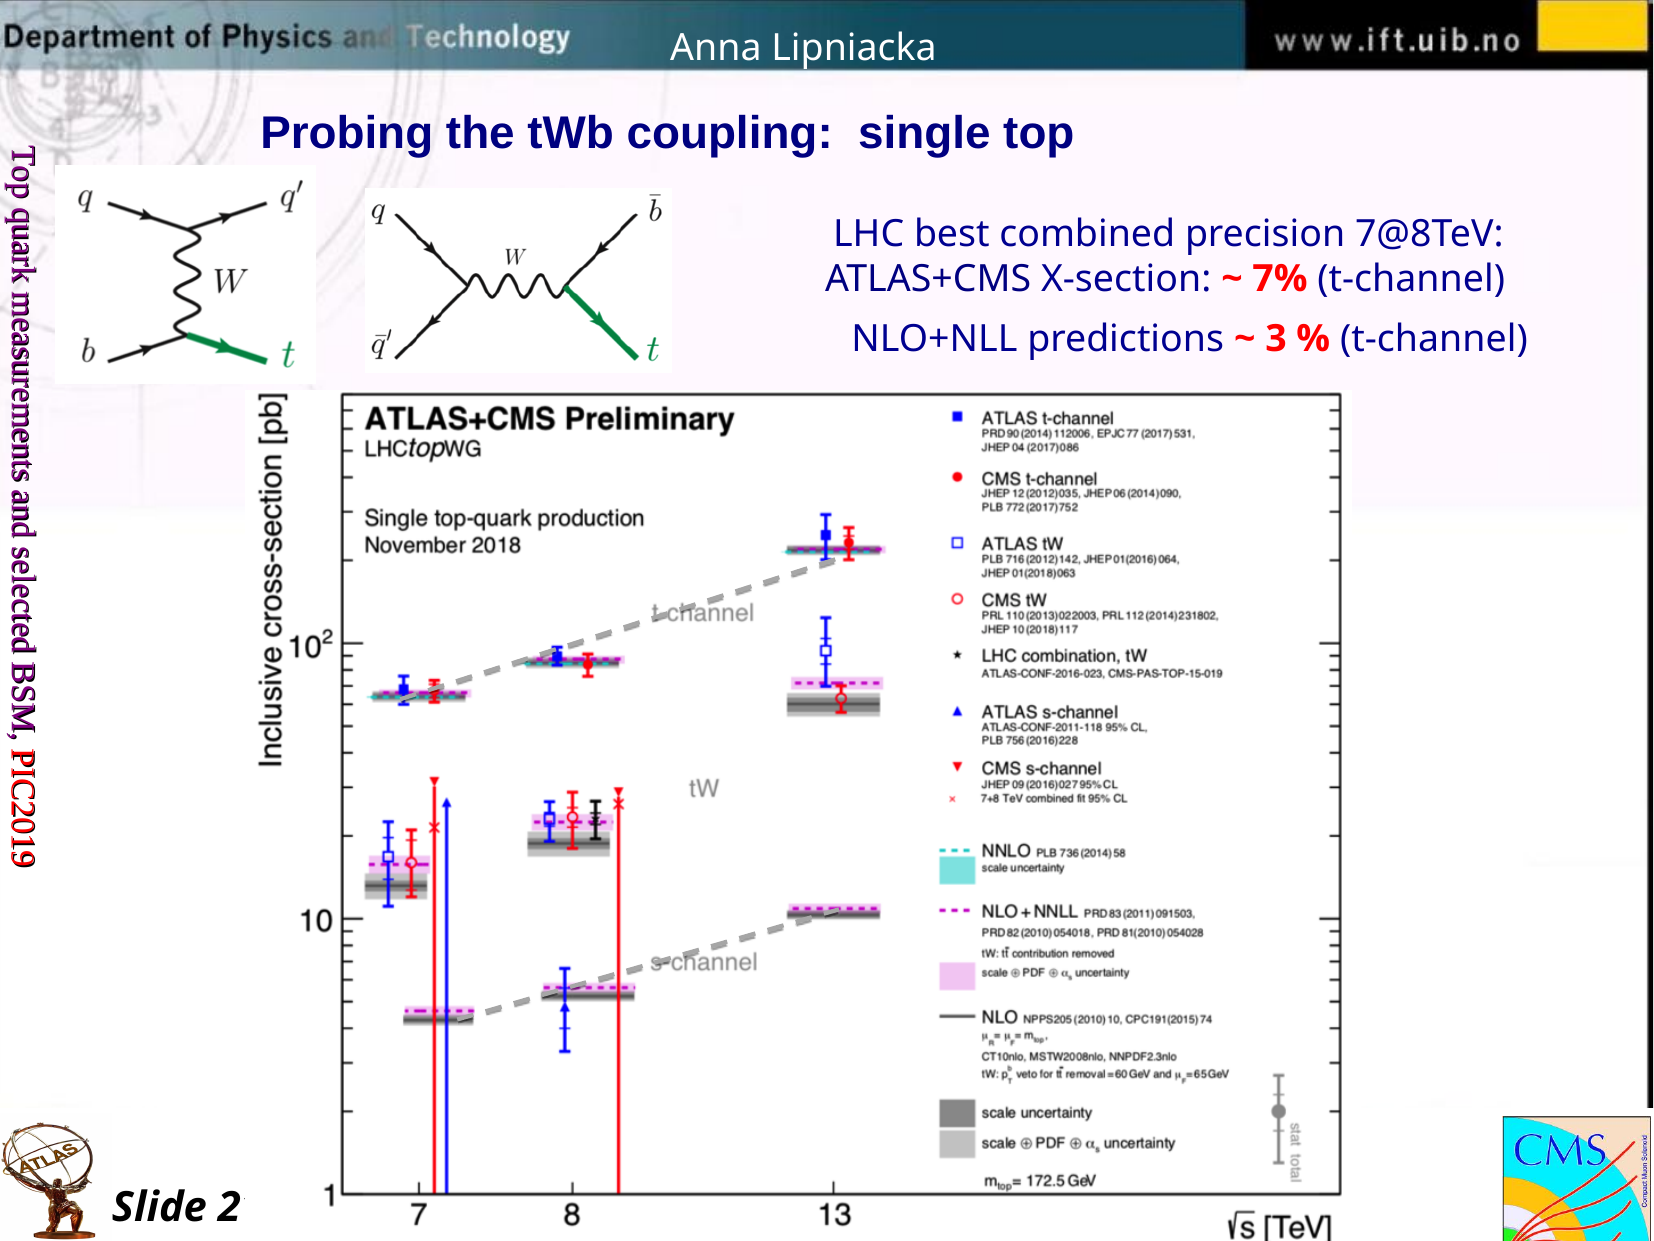

# Probing the tWb coupling: single top
LHC best combined precision 7@8TeV:
 ATLAS+CMS X-section: ~ 7% (t-channel)
 NLO+NLL predictions ~ 3 % (t-channel)
Slide 21